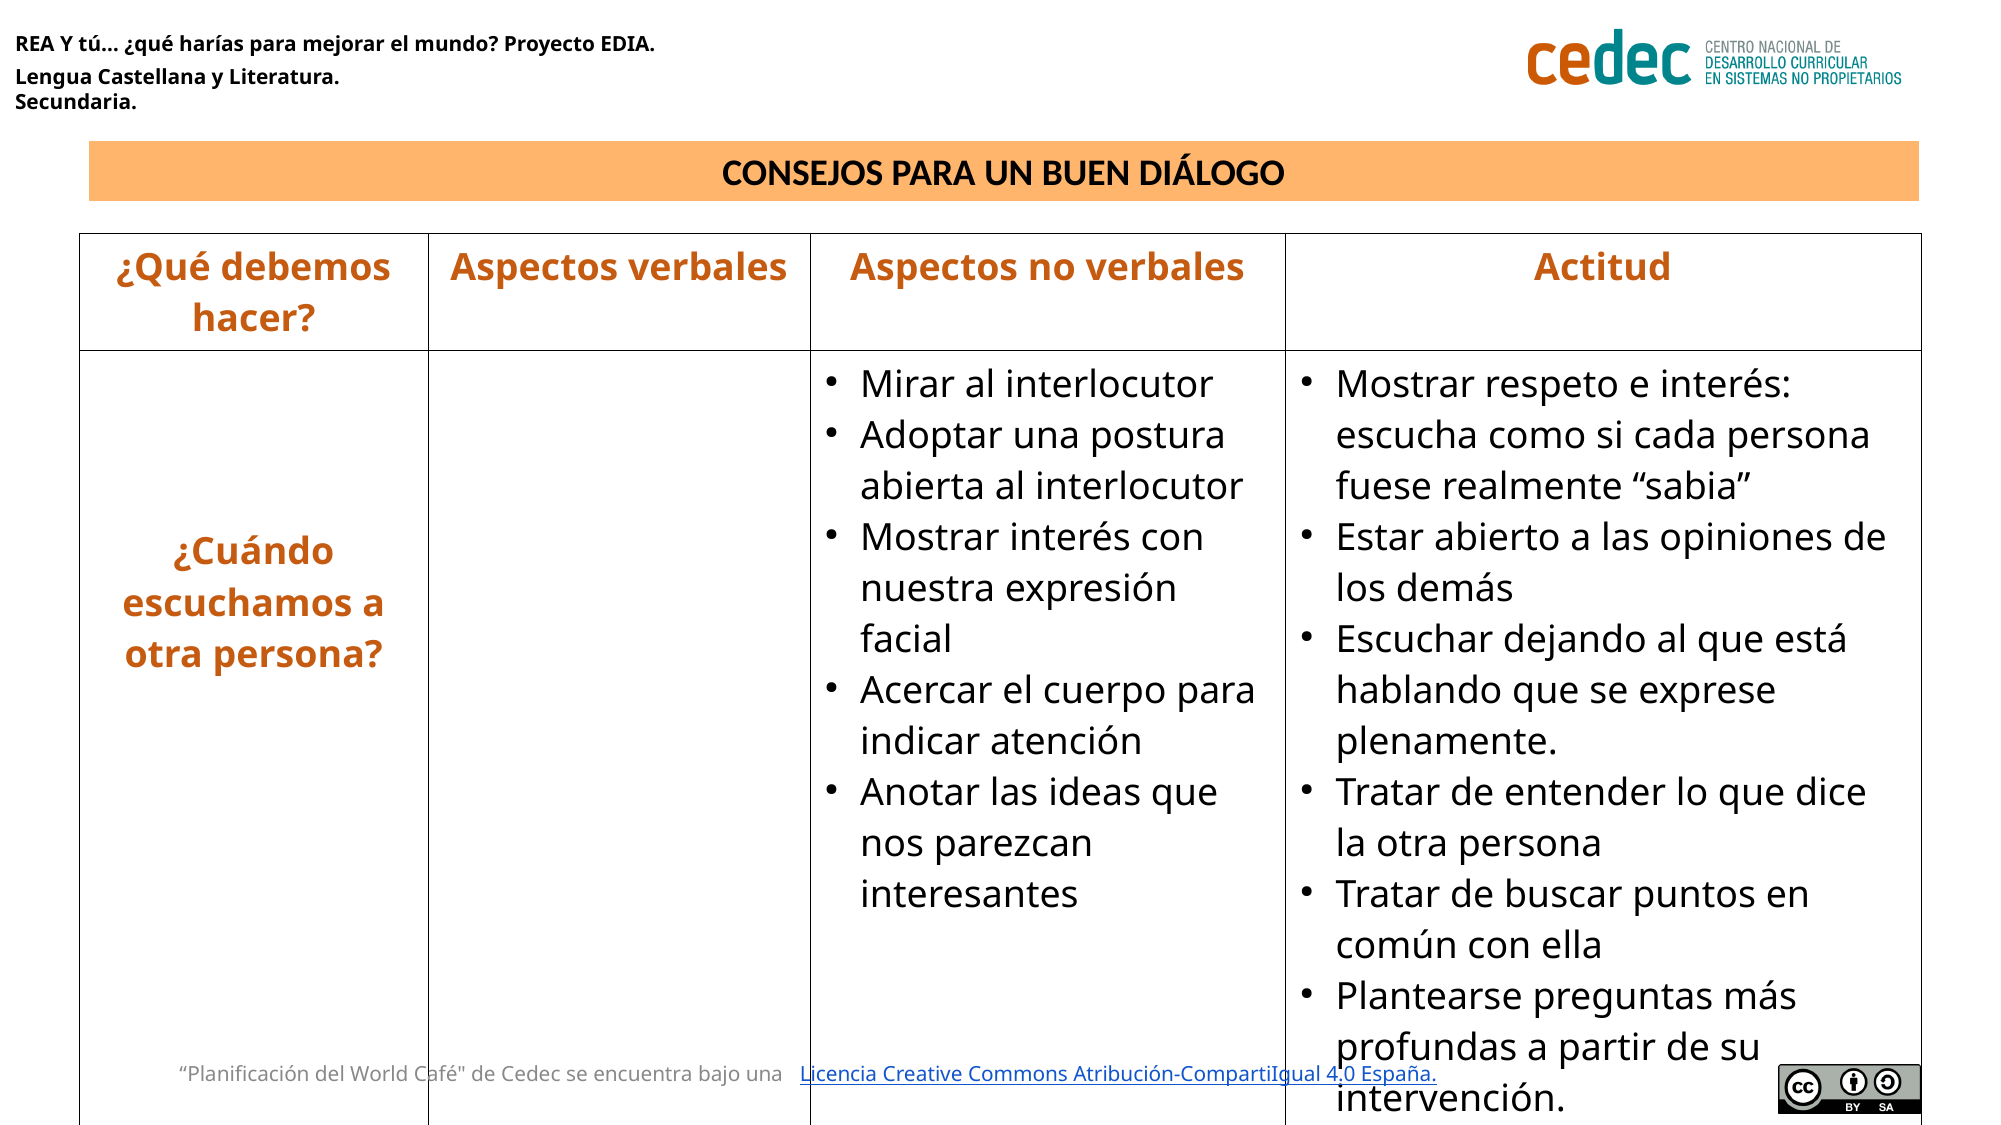

REA Y tú… ¿qué harías para mejorar el mundo? Proyecto EDIA.
Lengua Castellana y Literatura. Secundaria.
CONSEJOS PARA UN BUEN DIÁLOGO
| ¿Qué debemos hacer? | Aspectos verbales | Aspectos no verbales | Actitud |
| --- | --- | --- | --- |
| ¿Cuándo escuchamos a otra persona? | | Mirar al interlocutor Adoptar una postura abierta al interlocutor Mostrar interés con nuestra expresión facial Acercar el cuerpo para indicar atención Anotar las ideas que nos parezcan interesantes | Mostrar respeto e interés: escucha como si cada persona fuese realmente “sabia” Estar abierto a las opiniones de los demás Escuchar dejando al que está hablando que se exprese plenamente. Tratar de entender lo que dice la otra persona Tratar de buscar puntos en común con ella Plantearse preguntas más profundas a partir de su intervención. |
 “Planificación del World Café" de Cedec se encuentra bajo una Licencia Creative Commons Atribución-CompartiIgual 4.0 España.